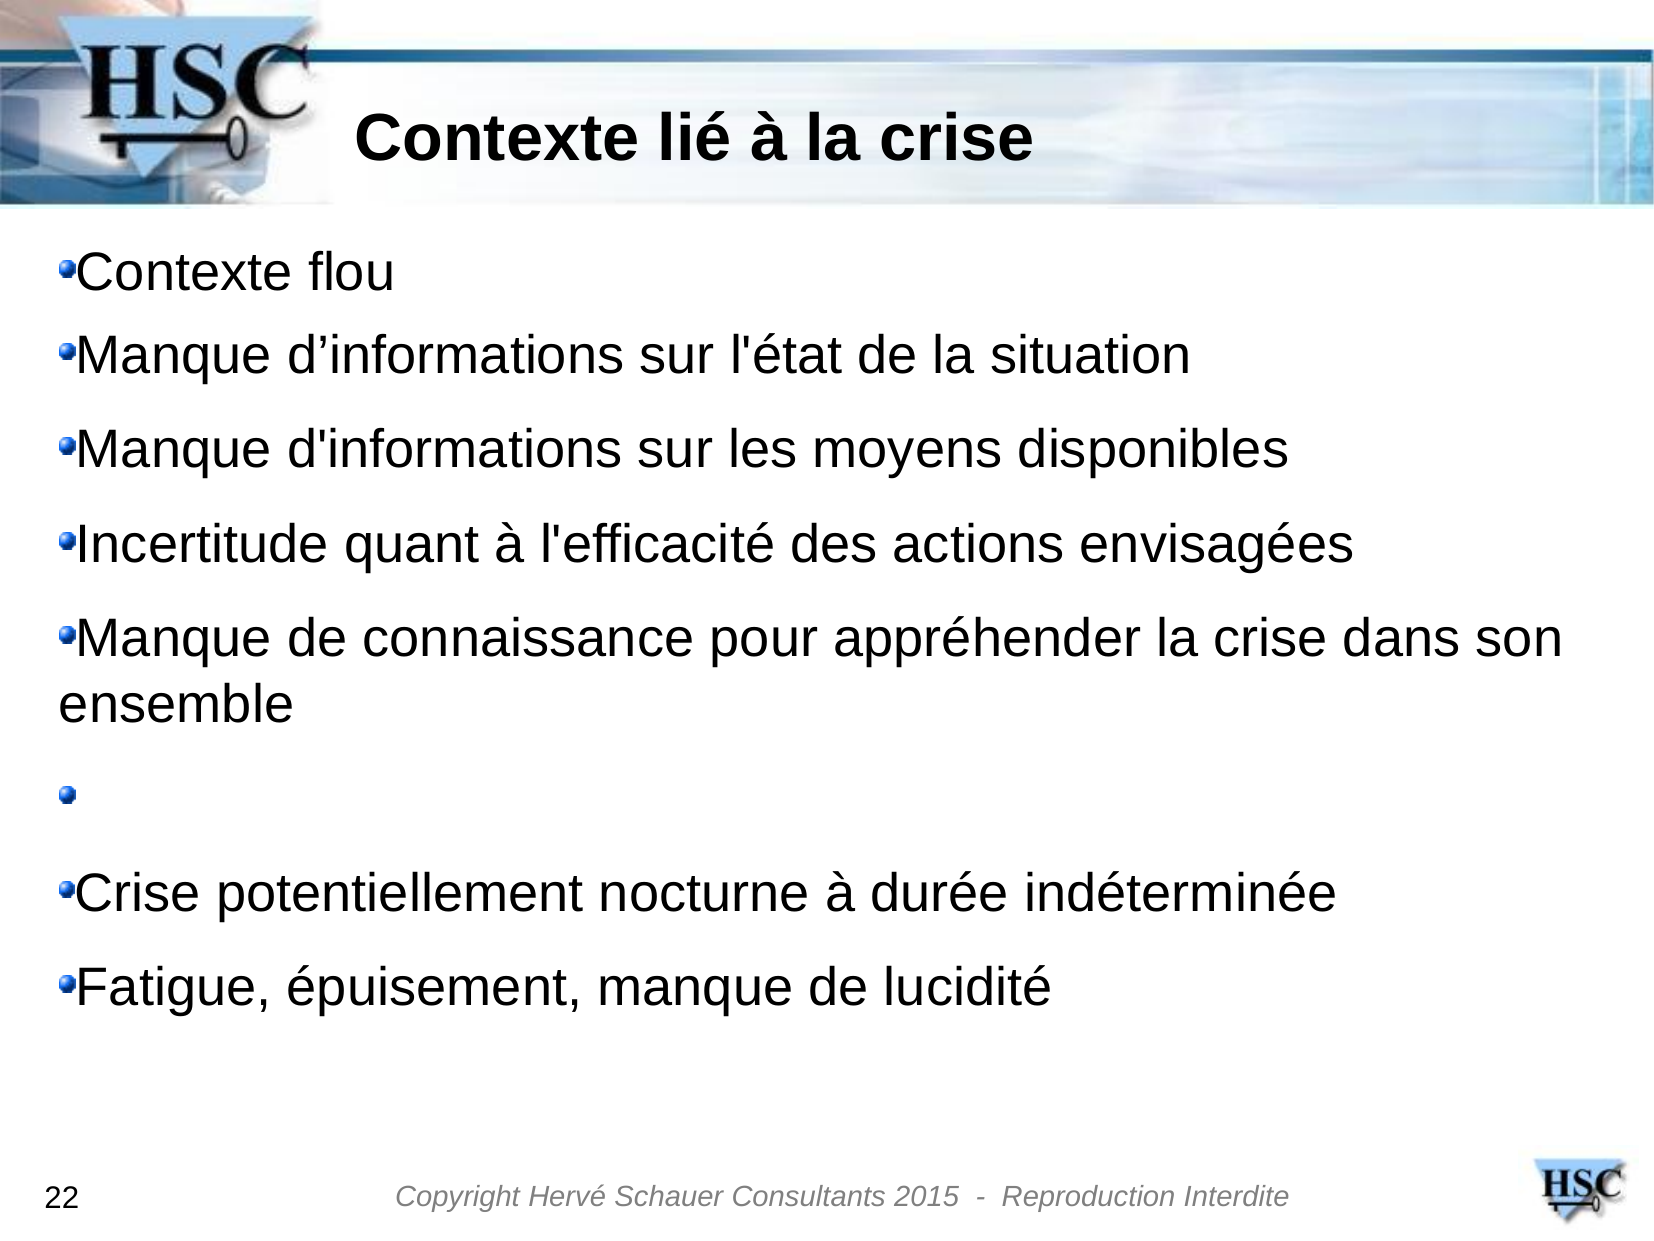

# Contexte lié à la crise
Contexte flou
Manque d’informations sur l'état de la situation
Manque d'informations sur les moyens disponibles
Incertitude quant à l'efficacité des actions envisagées
Manque de connaissance pour appréhender la crise dans son ensemble
Crise potentiellement nocturne à durée indéterminée
Fatigue, épuisement, manque de lucidité